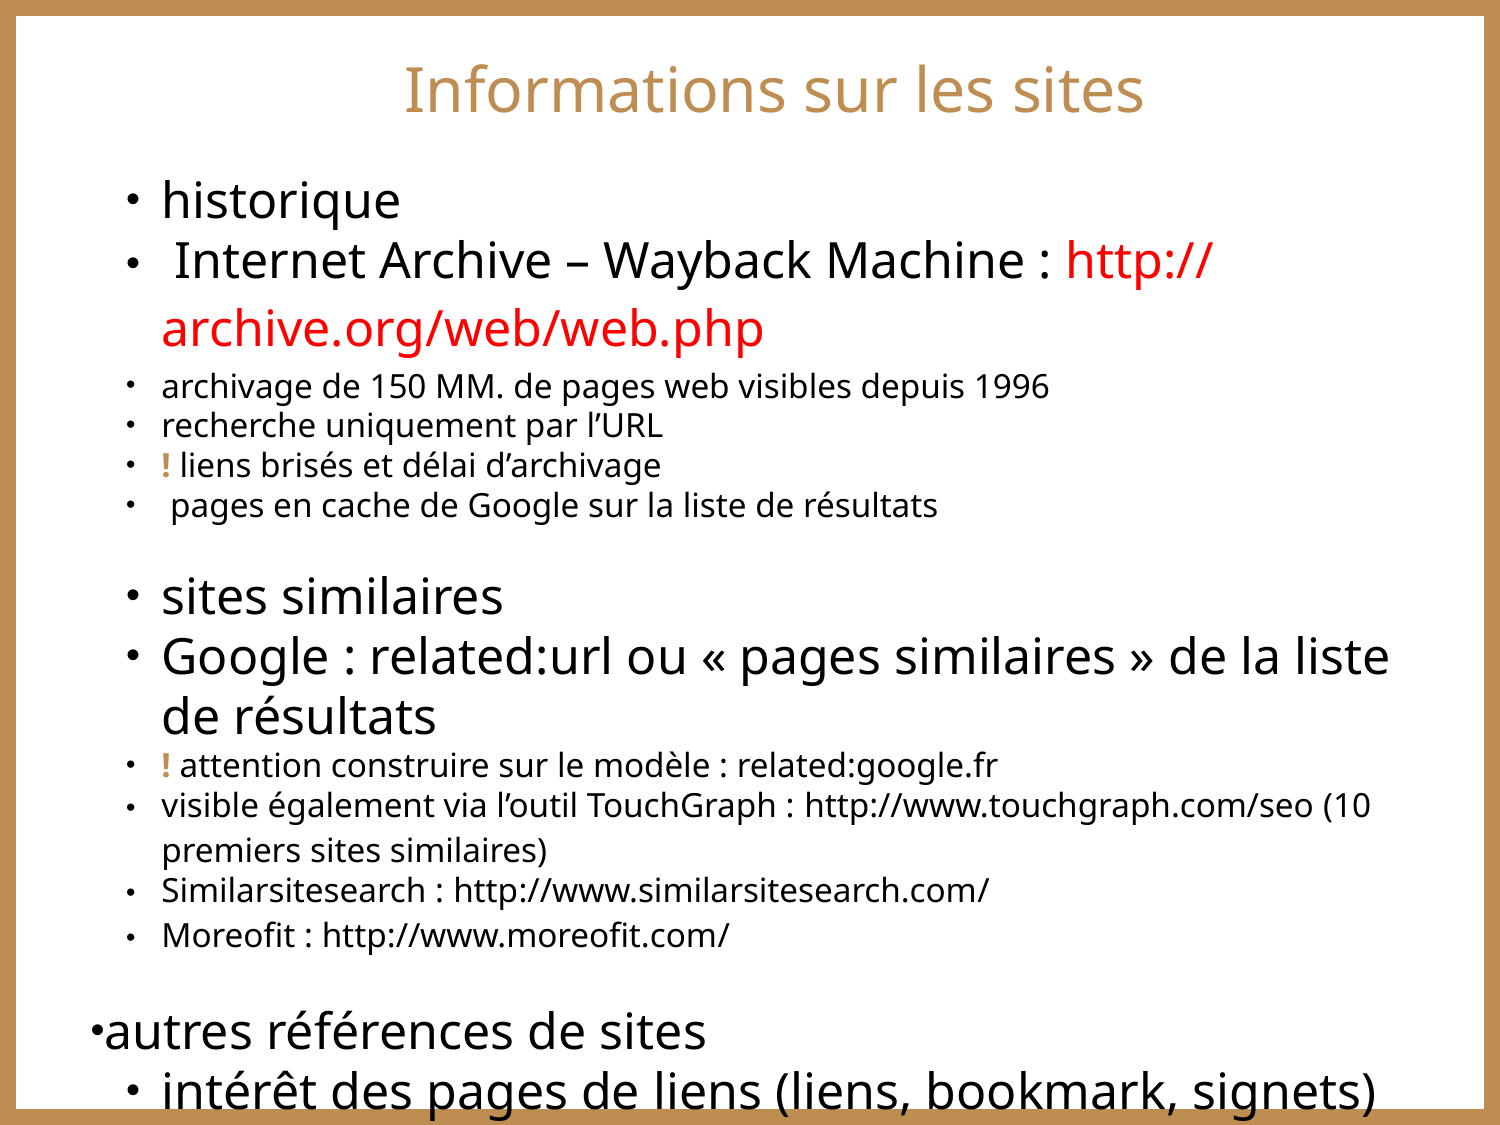

Informations sur les sites
historique
 Internet Archive – Wayback Machine : http://archive.org/web/web.php
archivage de 150 MM. de pages web visibles depuis 1996
recherche uniquement par l’URL
! liens brisés et délai d’archivage
 pages en cache de Google sur la liste de résultats
sites similaires
Google : related:url ou « pages similaires » de la liste de résultats
! attention construire sur le modèle : related:google.fr
visible également via l’outil TouchGraph : http://www.touchgraph.com/seo (10 premiers sites similaires)
Similarsitesearch : http://www.similarsitesearch.com/
Moreofit : http://www.moreofit.com/
autres références de sites
intérêt des pages de liens (liens, bookmark, signets) et des portails (portails, annuaires, répertoires) avec une requête de type : intitle:, inurl: